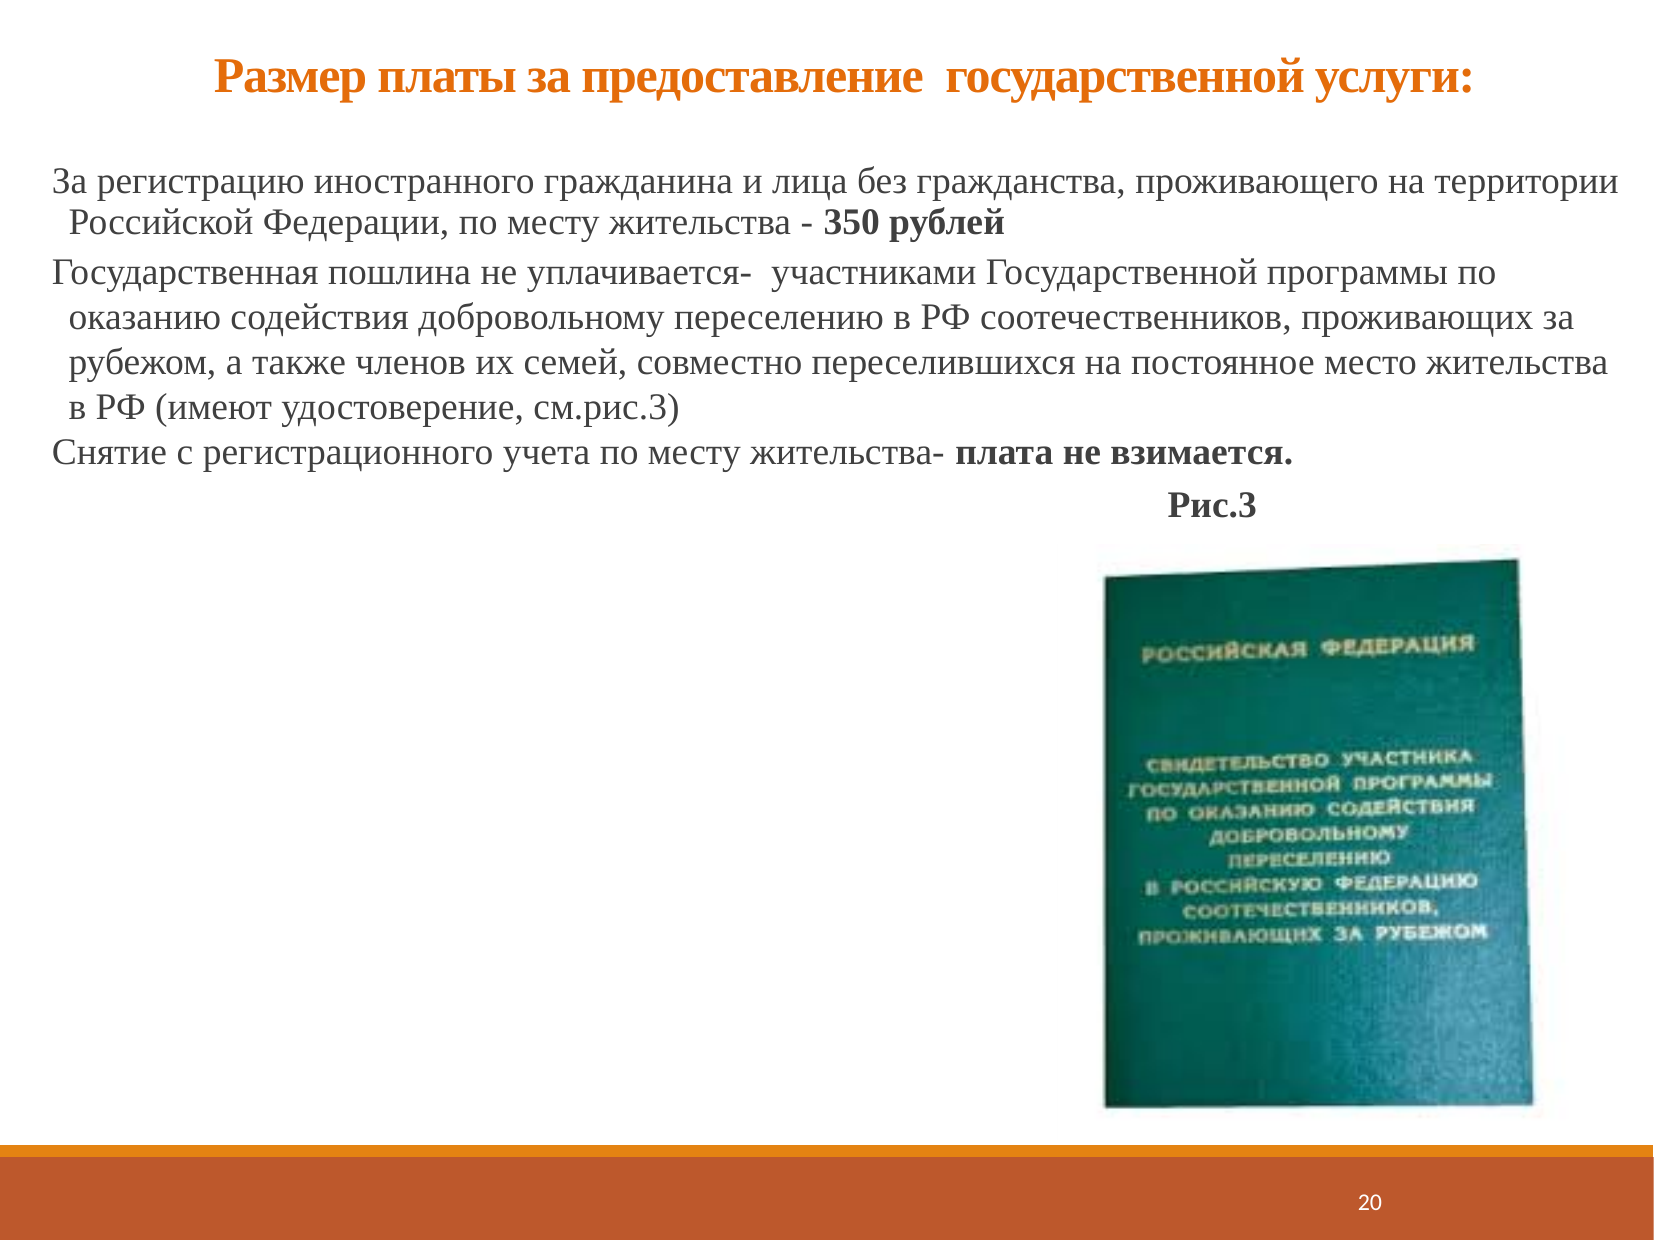

# Размер платы за предоставление государственной услуги:
За регистрацию иностранного гражданина и лица без гражданства, проживающего на территории Российской Федерации, по месту жительства - 350 рублей
Государственная пошлина не уплачивается- участниками Государственной программы по оказанию содействия добровольному переселению в РФ соотечественников, проживающих за рубежом, а также членов их семей, совместно переселившихся на постоянное место жительства в РФ (имеют удостоверение, см.рис.3)
Снятие с регистрационного учета по месту жительства- плата не взимается.
 Рис.3